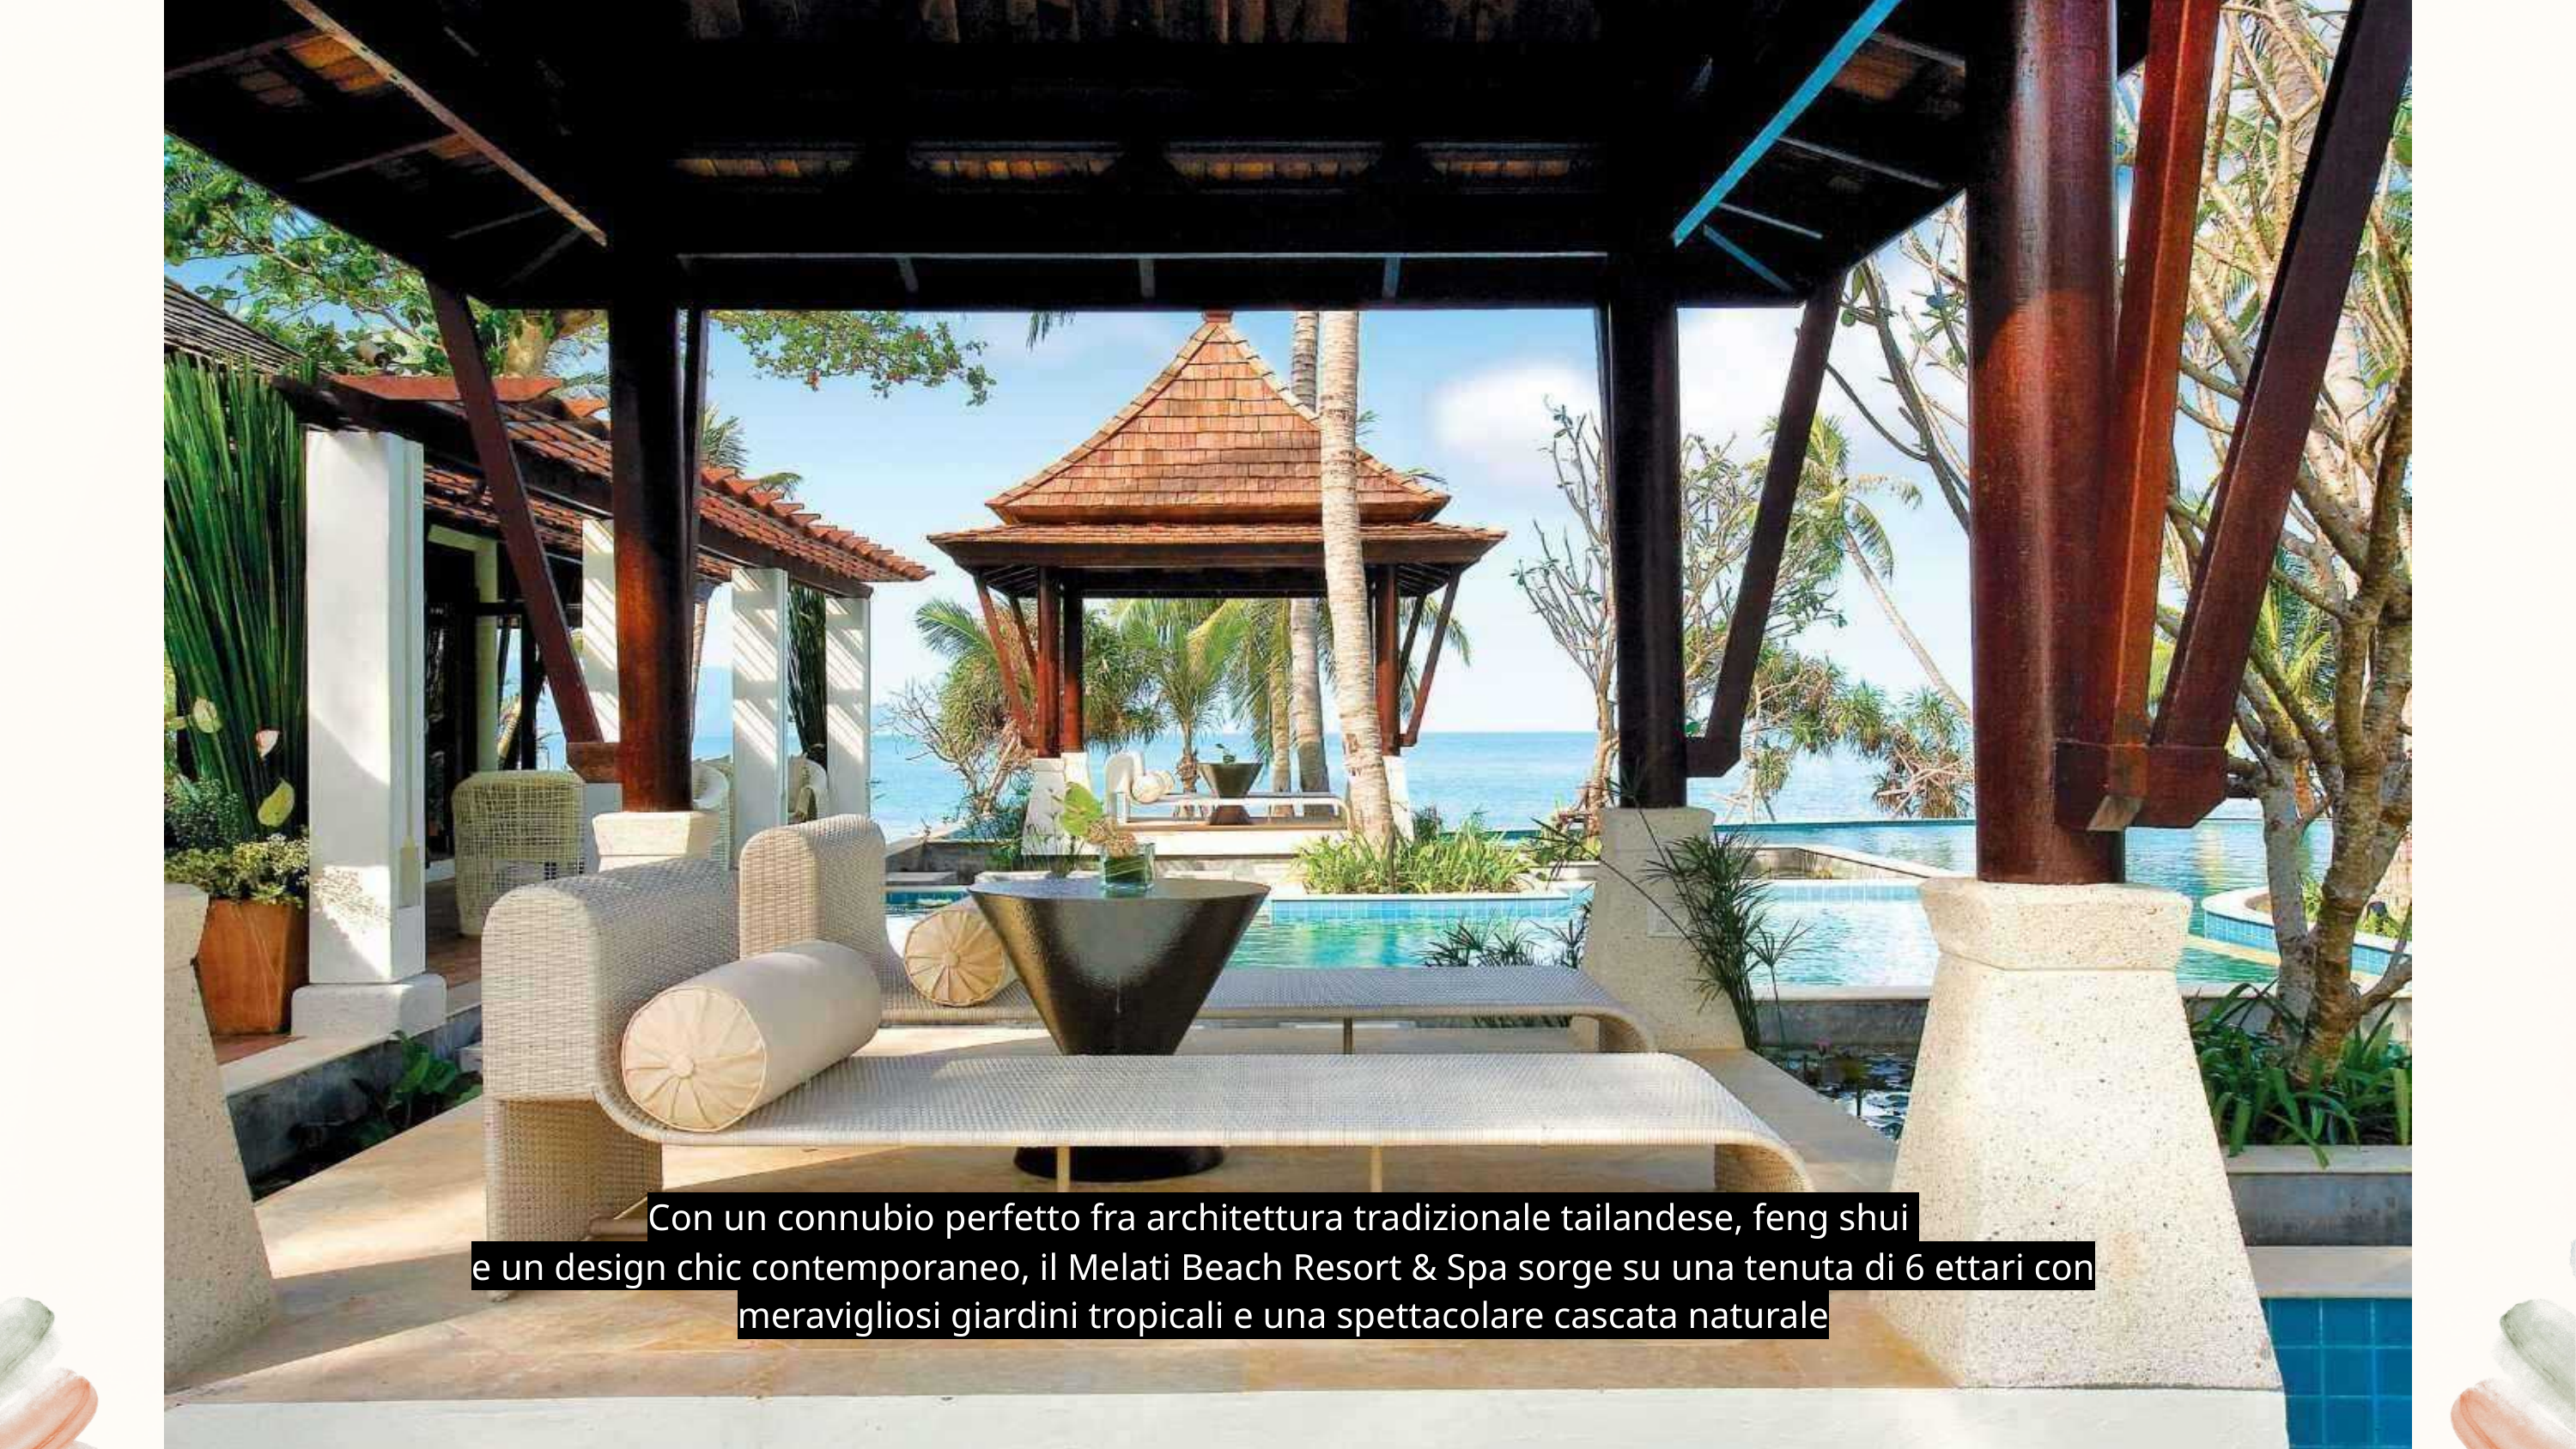

Con un connubio perfetto fra architettura tradizionale tailandese, feng shui
e un design chic contemporaneo, il Melati Beach Resort & Spa sorge su una tenuta di 6 ettari con meravigliosi giardini tropicali e una spettacolare cascata naturale